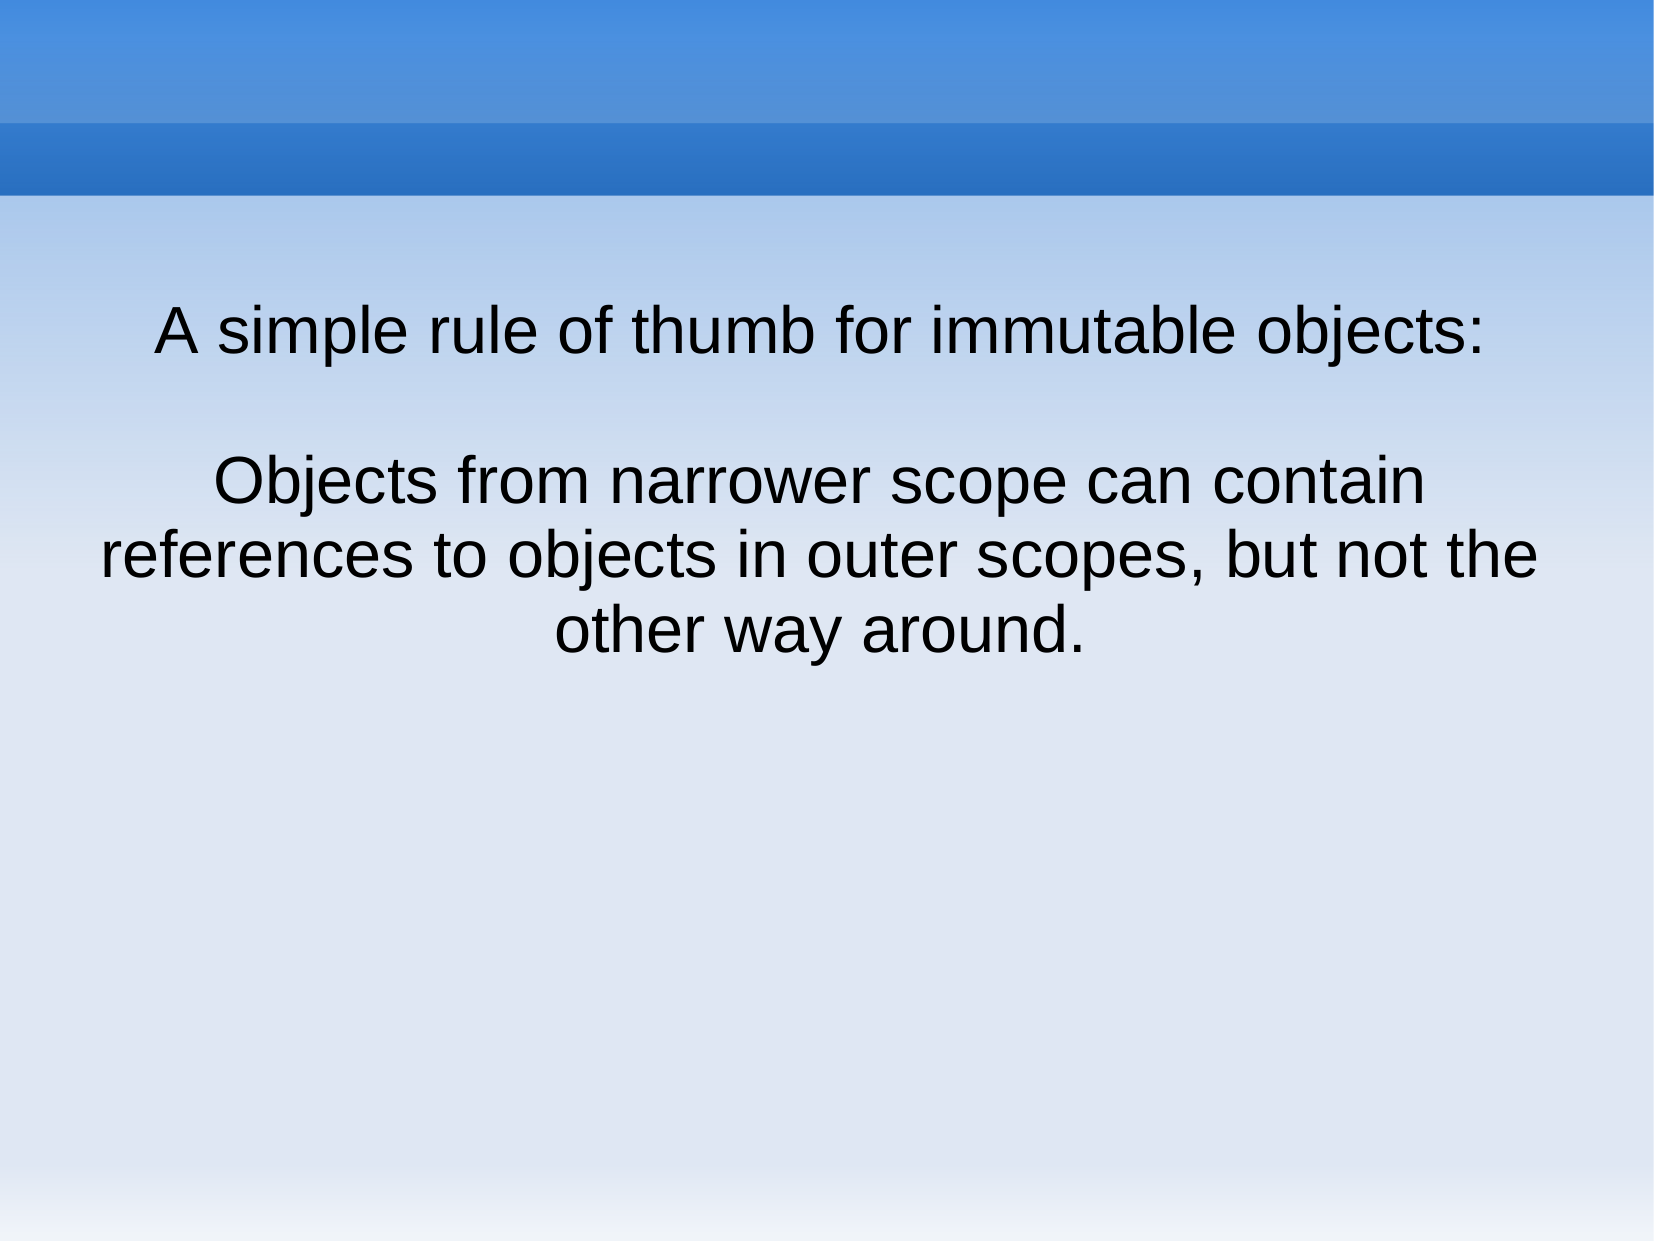

# A simple rule of thumb for immutable objects:
Objects from narrower scope can contain references to objects in outer scopes, but not the other way around.